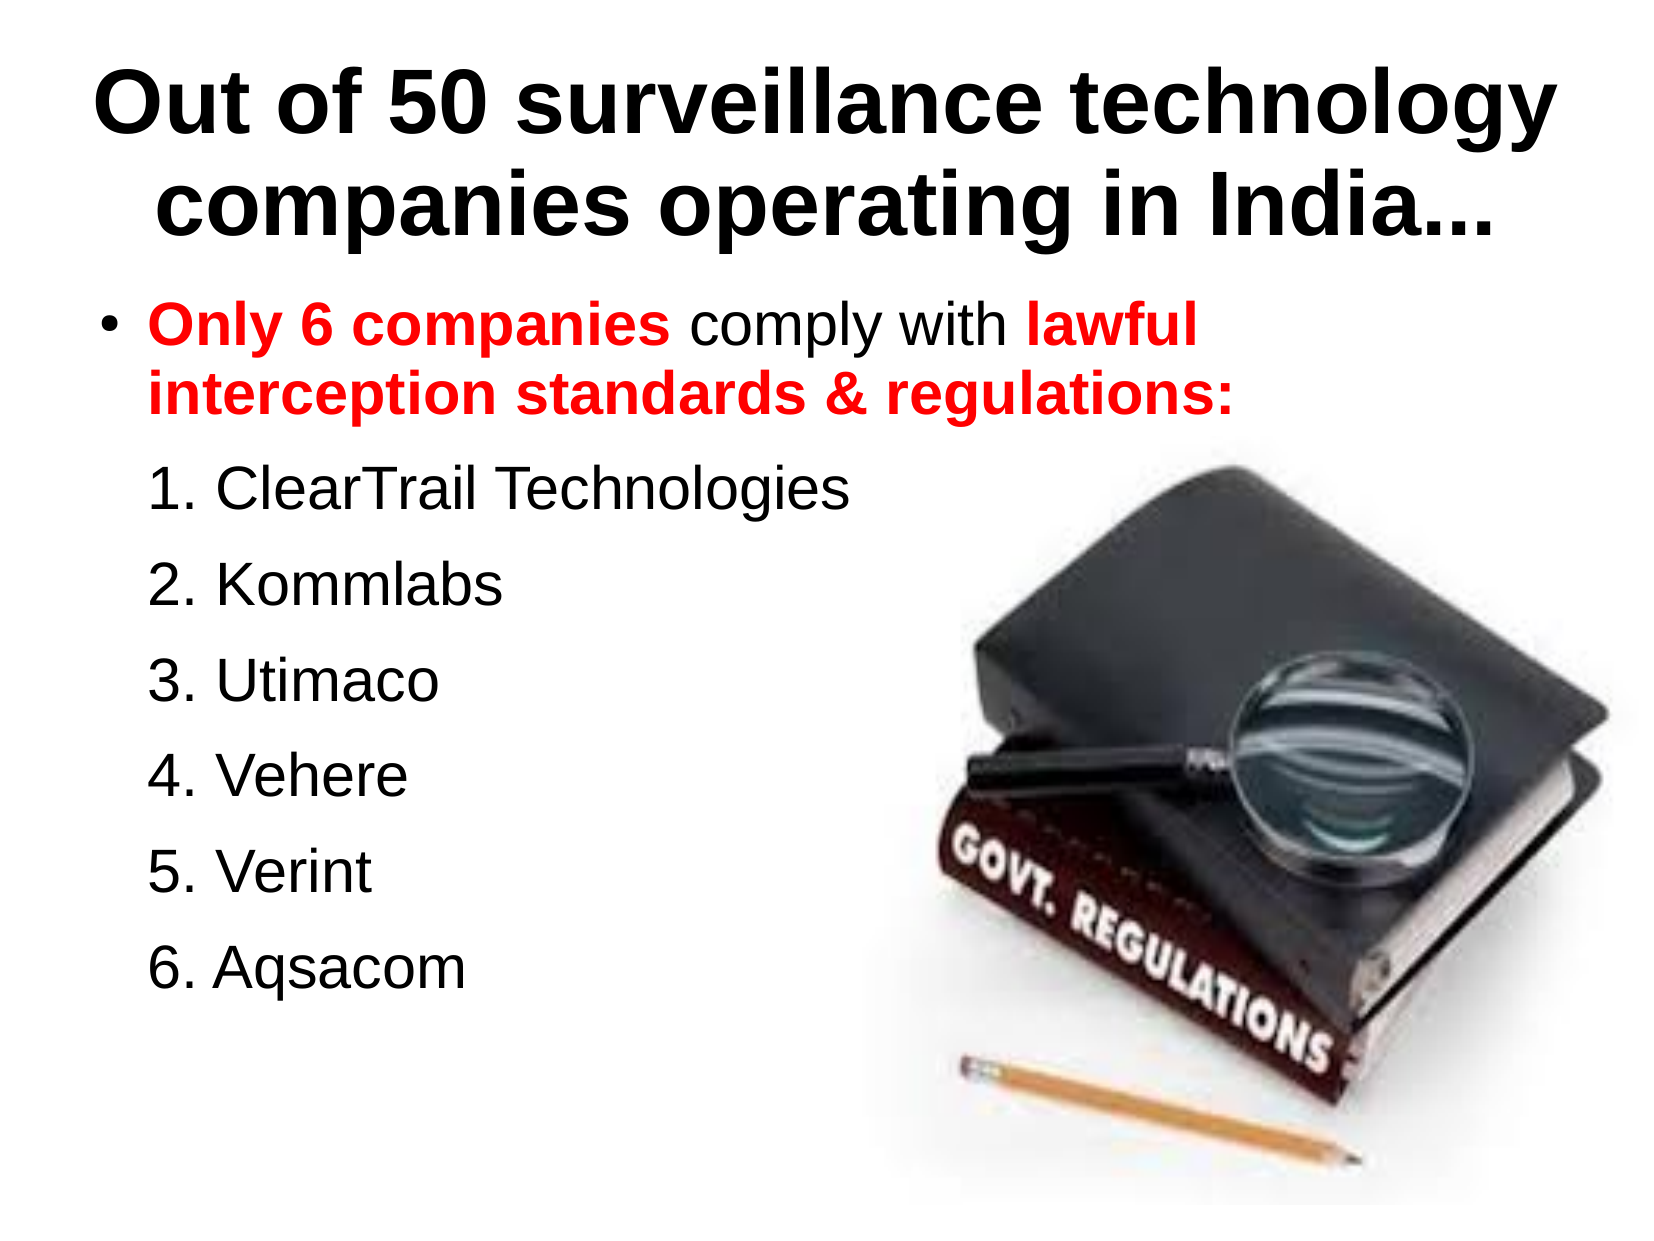

# Out of 50 surveillance technology companies operating in India...
Only 6 companies comply with lawful interception standards & regulations:
1. ClearTrail Technologies
2. Kommlabs
3. Utimaco
4. Vehere
5. Verint
6. Aqsacom